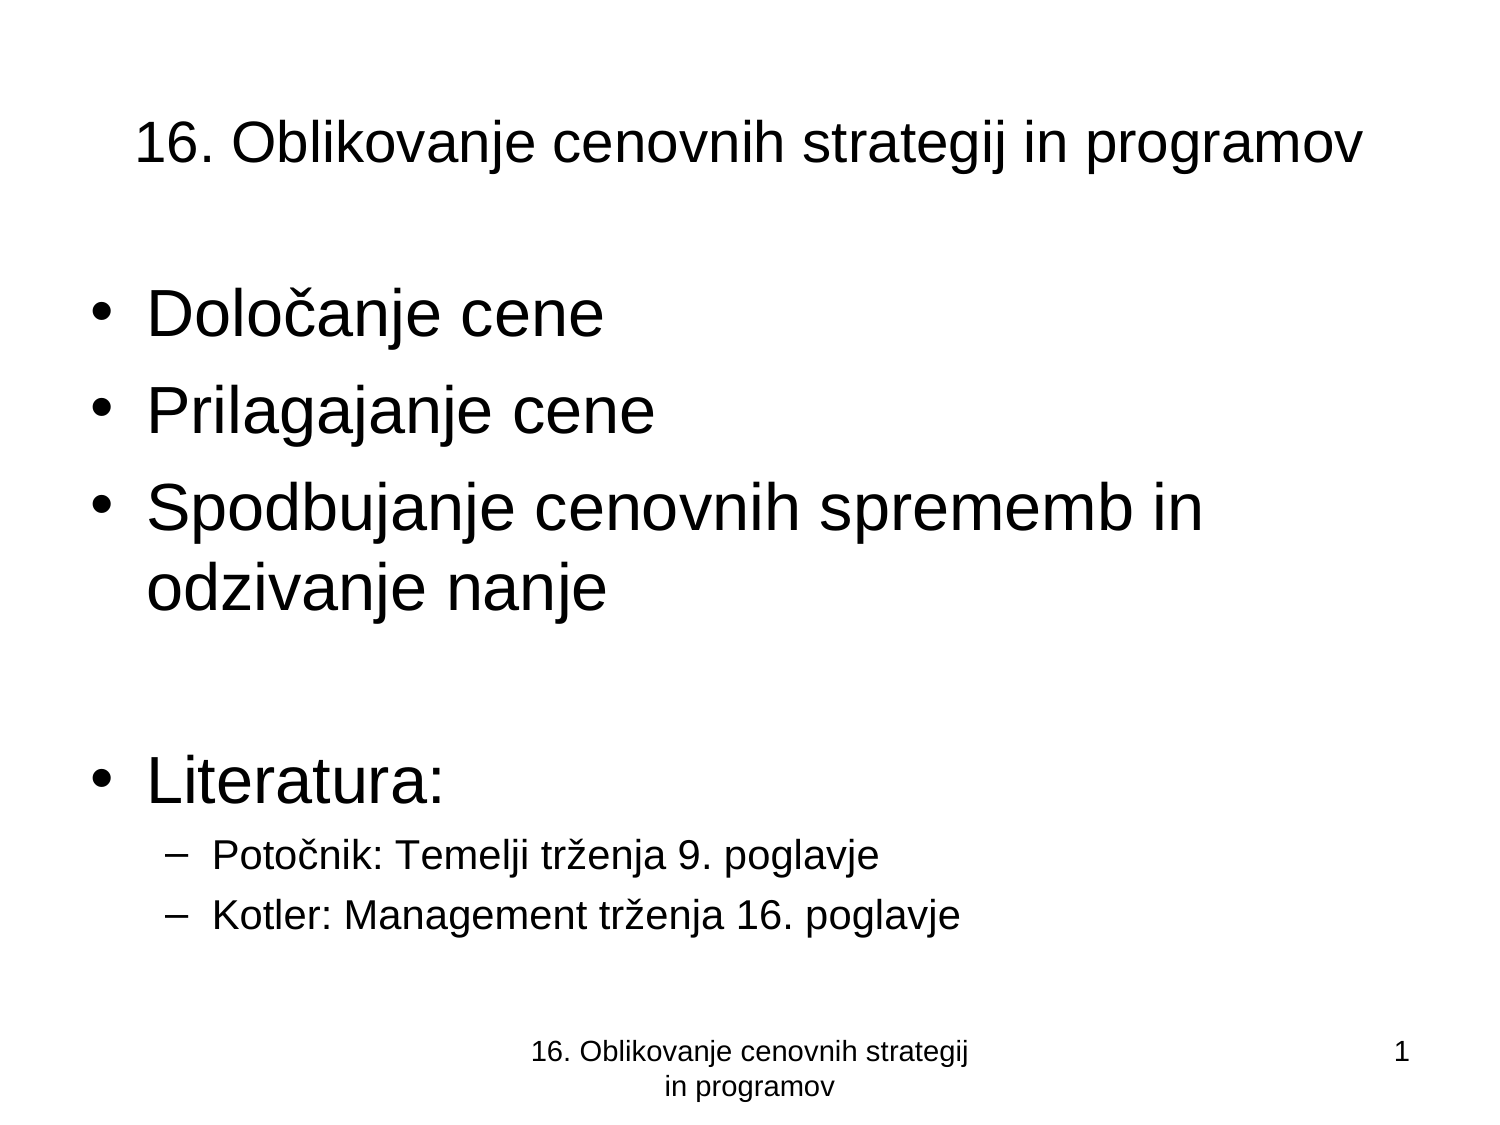

# 16. Oblikovanje cenovnih strategij in programov
Določanje cene
Prilagajanje cene
Spodbujanje cenovnih sprememb in odzivanje nanje
Literatura:
Potočnik: Temelji trženja 9. poglavje
Kotler: Management trženja 16. poglavje
16. Oblikovanje cenovnih strategij in programov